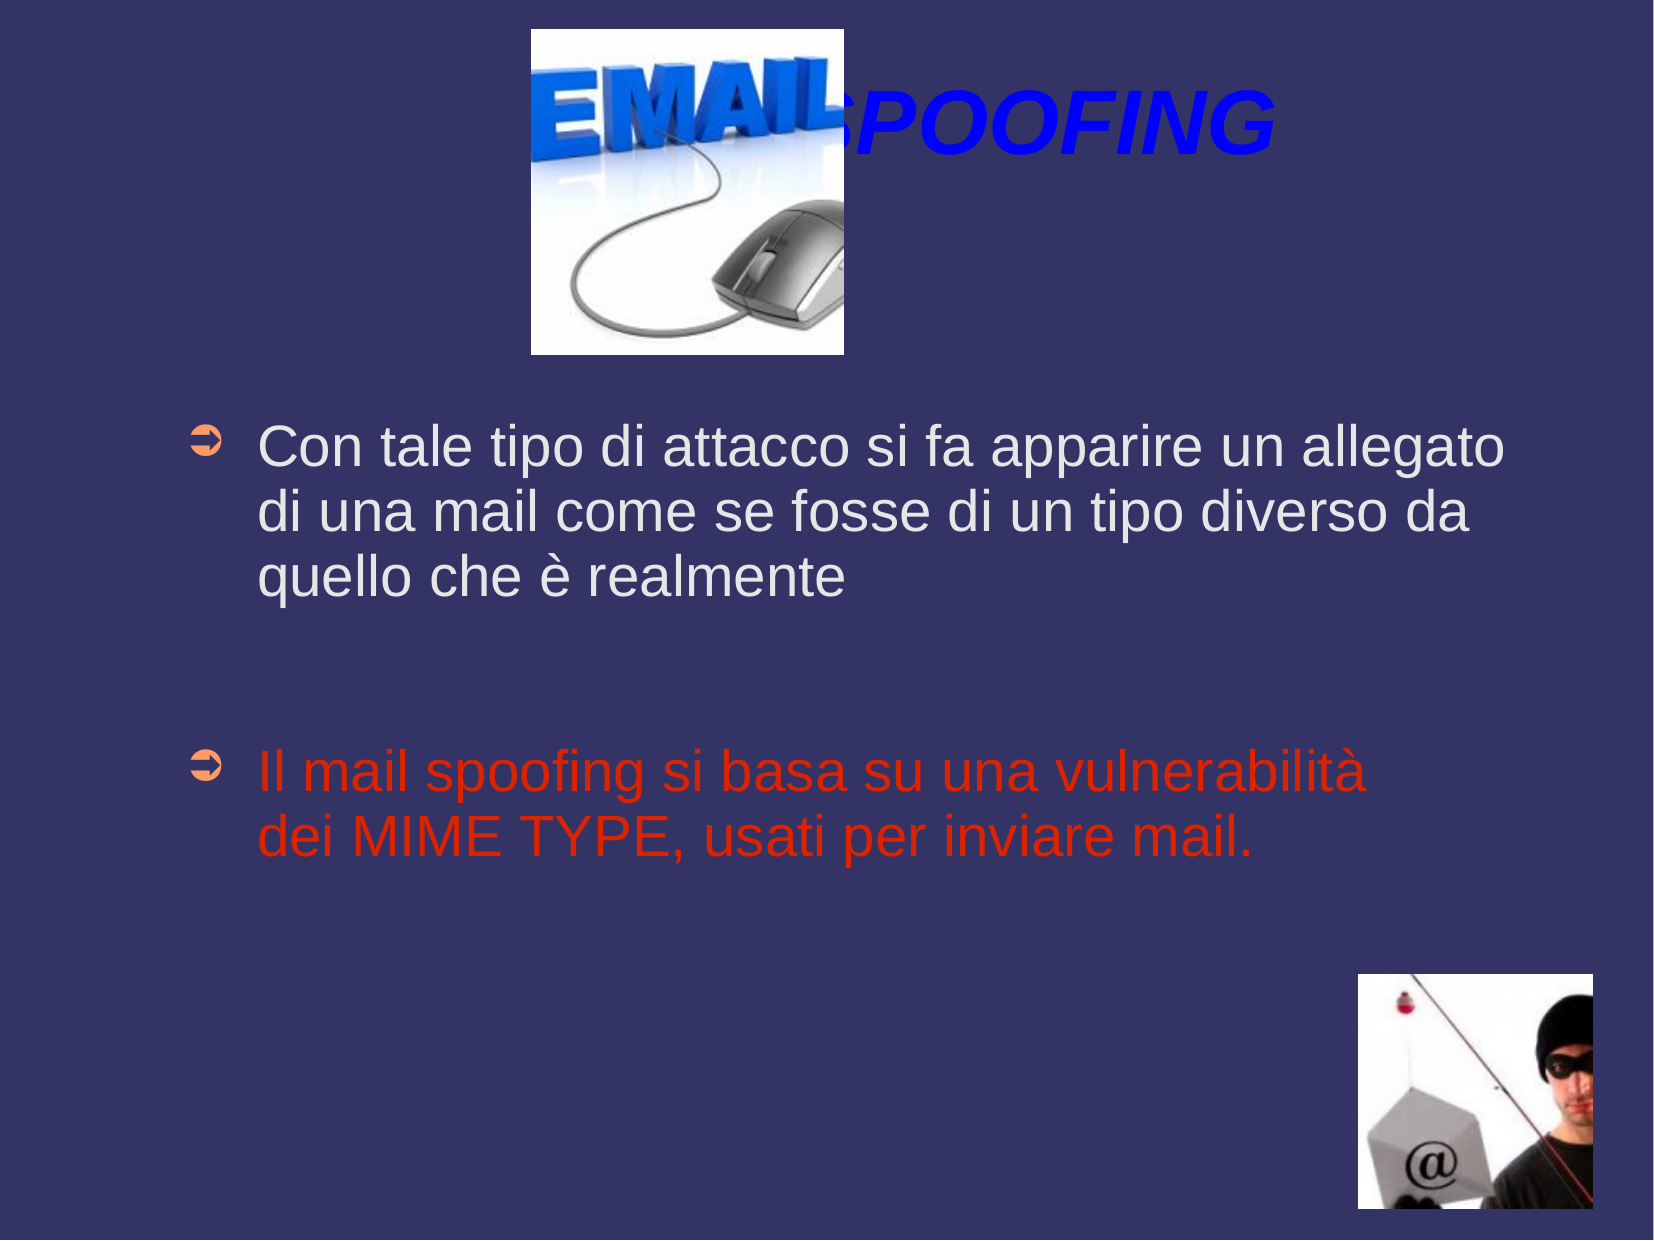

# SPOOFING
Con tale tipo di attacco si fa apparire un allegato di una mail come se fosse di un tipo diverso da quello che è realmente
Il mail spoofing si basa su una vulnerabilità
dei MIME TYPE, usati per inviare mail.